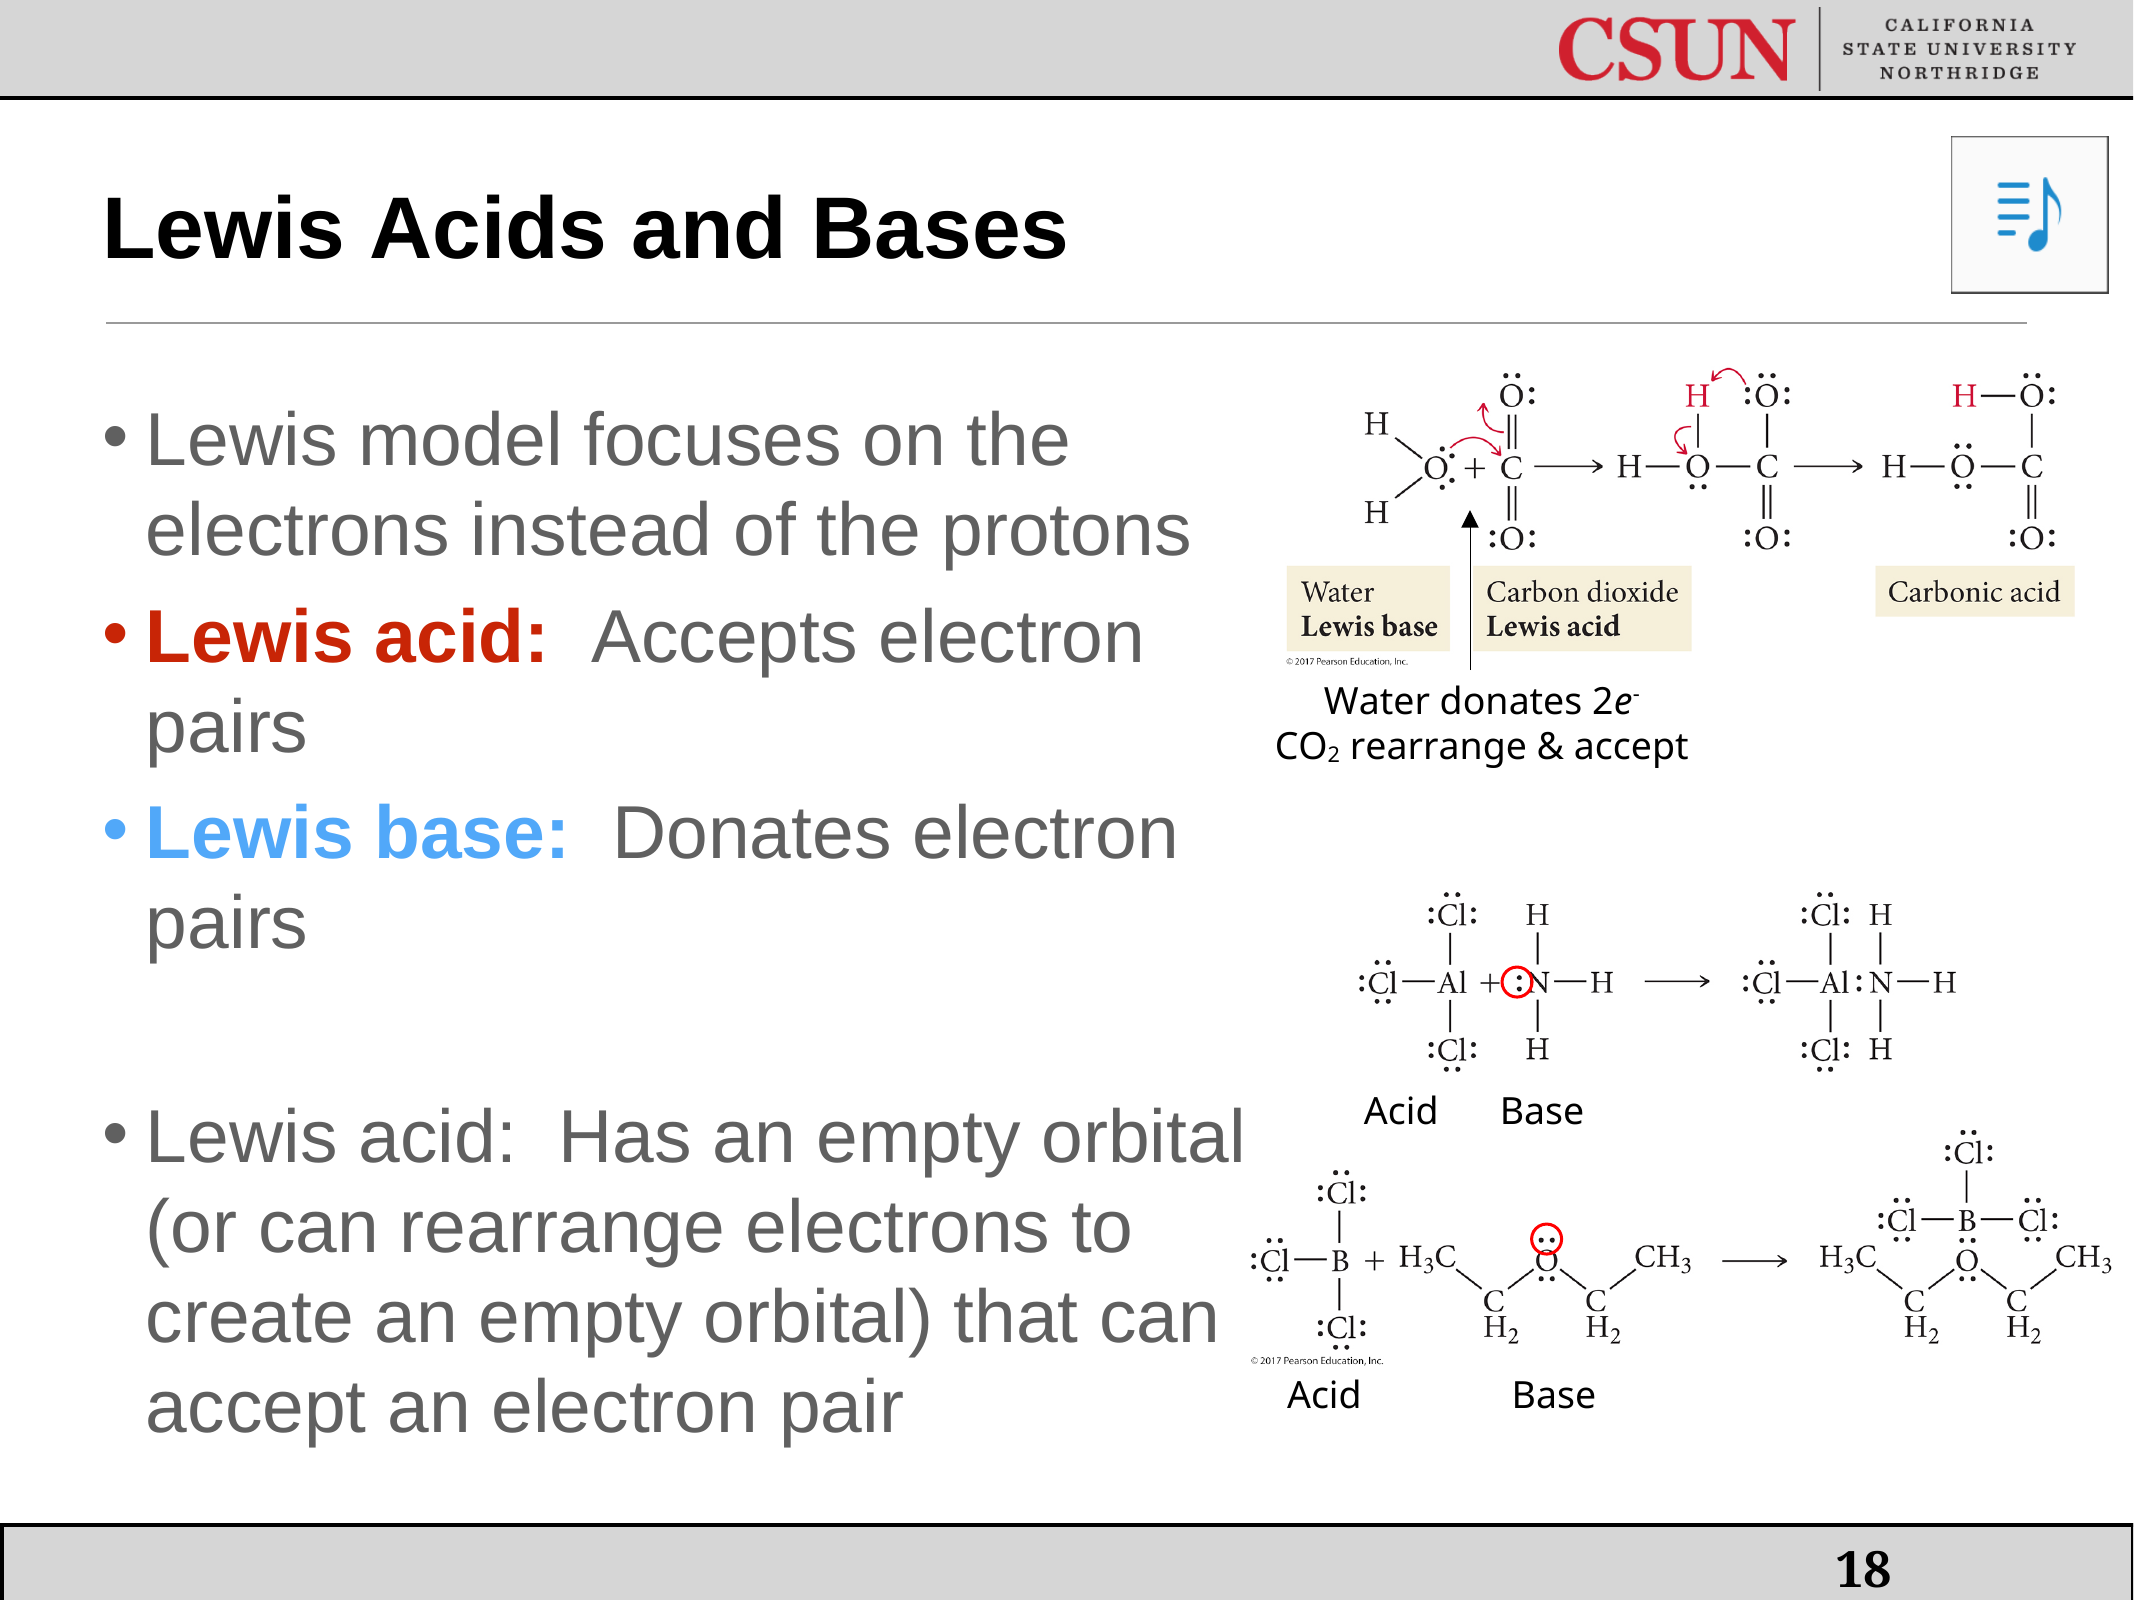

# Lewis Acids and Bases
Lewis model focuses on the electrons instead of the protons
Lewis acid: Accepts electron pairs
Lewis base: Donates electron pairs
Lewis acid: Has an empty orbital (or can rearrange electrons to create an empty orbital) that can accept an electron pair
Water donates 2e-
CO2 rearrange & accept
Acid
Base
Acid
Base
18